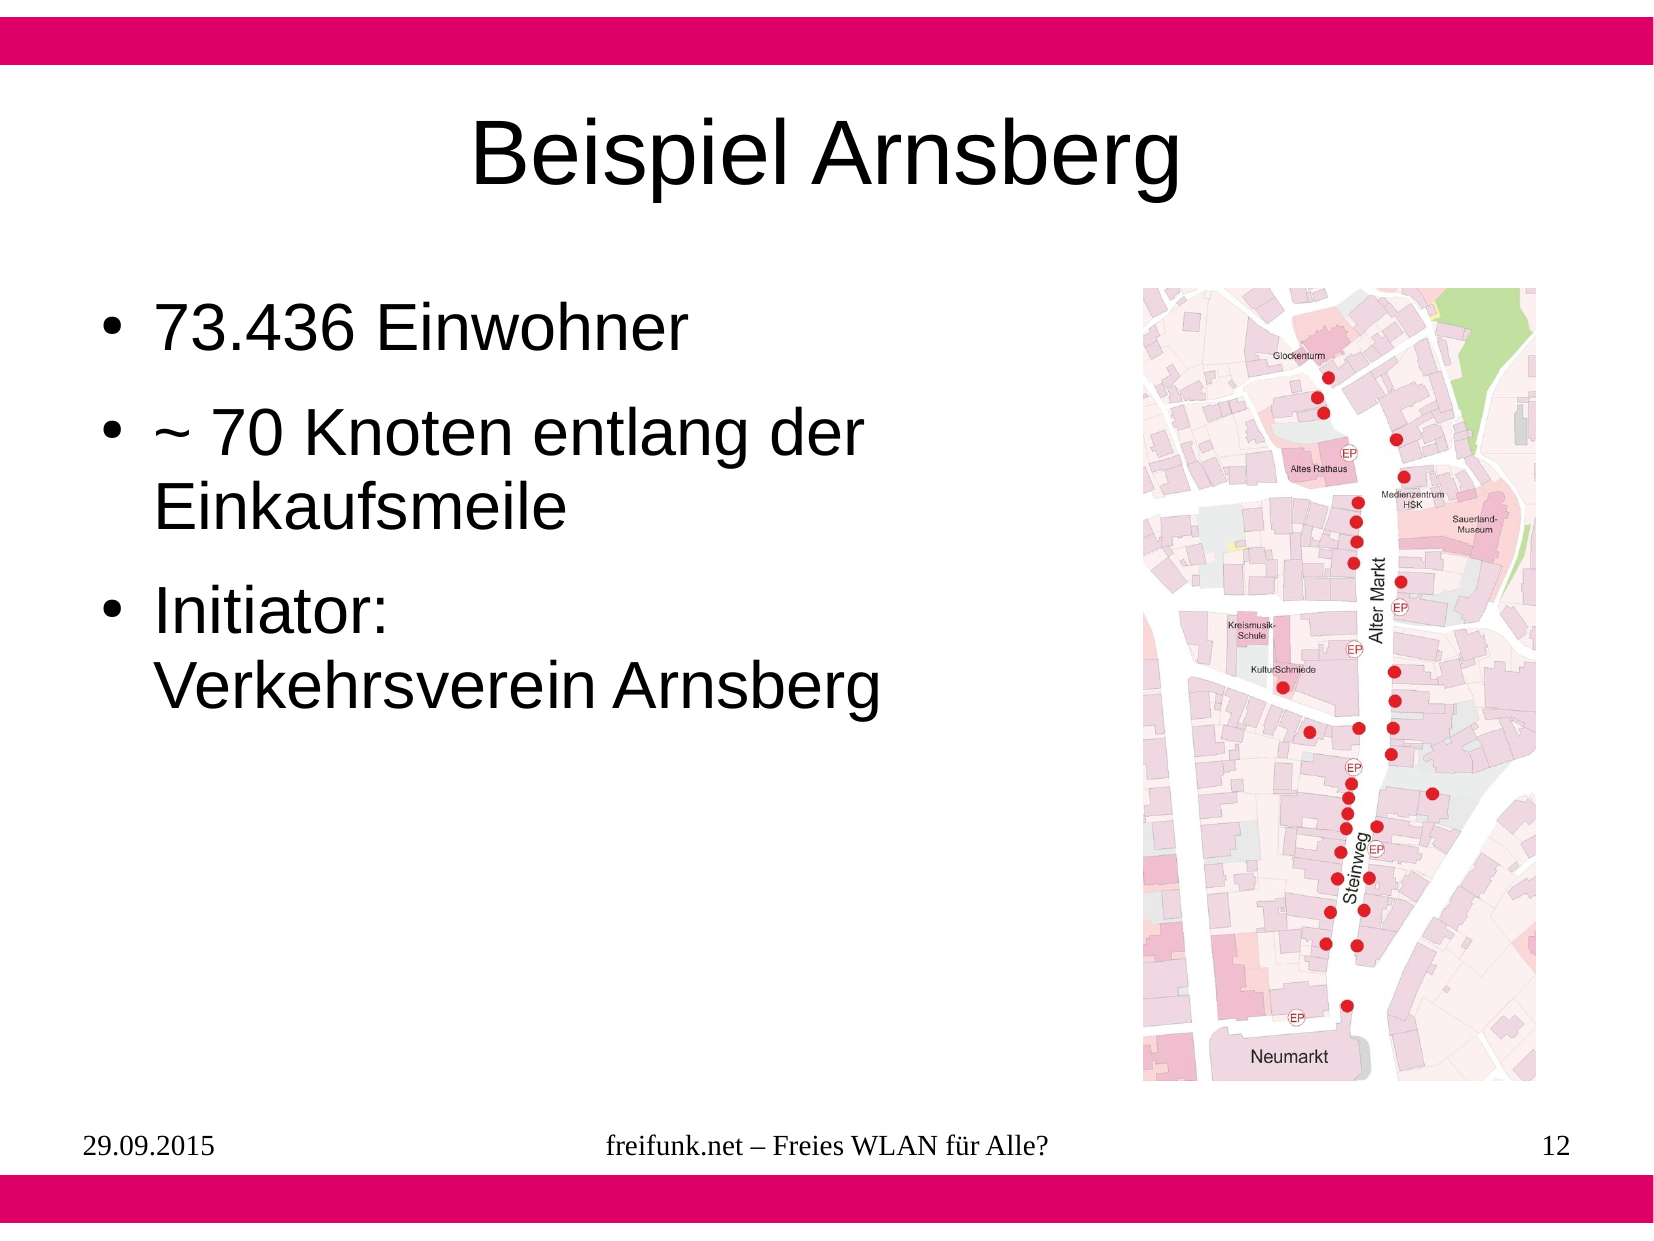

# Beispiel Arnsberg
73.436 Einwohner
~ 70 Knoten entlang der Einkaufsmeile
Initiator:
Verkehrsverein Arnsberg
29.09.2015
freifunk.net – Freies WLAN für Alle?
12